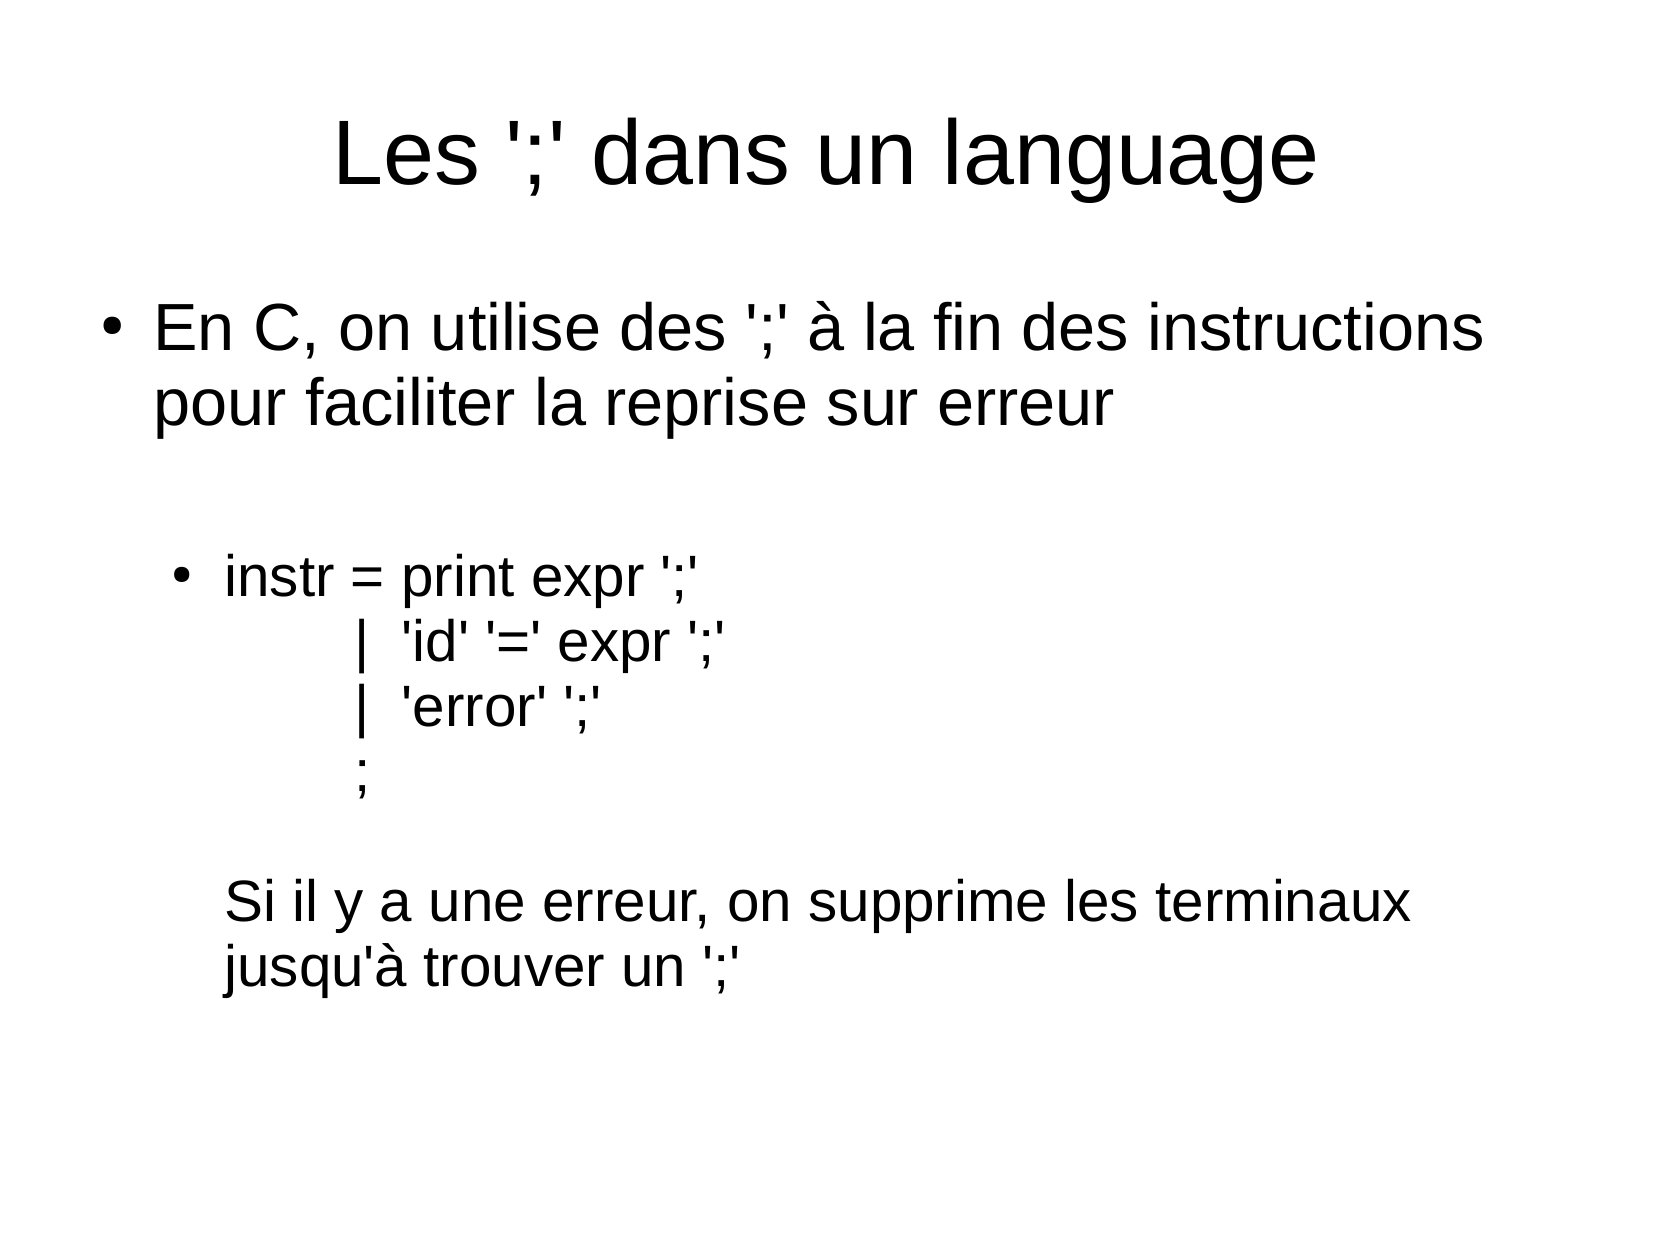

# Les ';' dans un language
En C, on utilise des ';' à la fin des instructions pour faciliter la reprise sur erreur
instr = print expr ';'
 | 'id' '=' expr ';'
 | 'error' ';'
 ;
Si il y a une erreur, on supprime les terminaux jusqu'à trouver un ';'